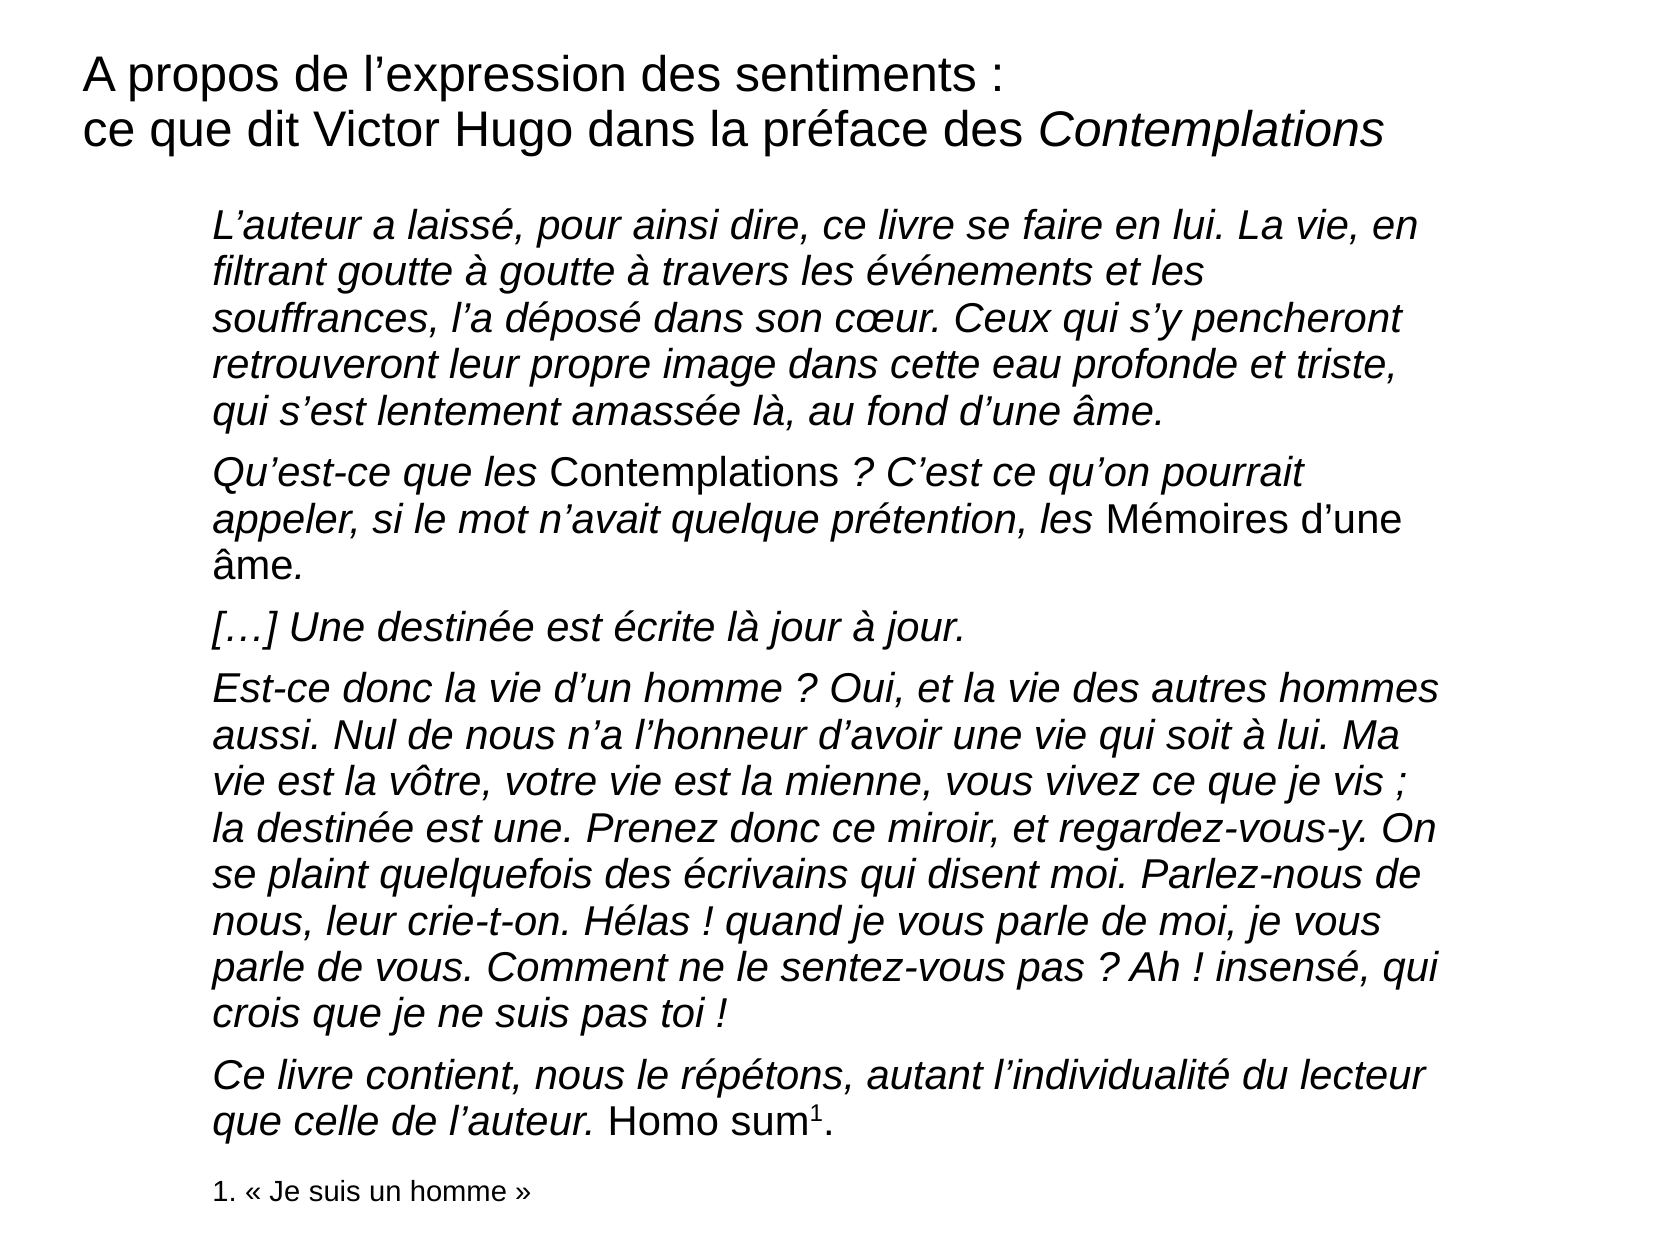

# A propos de l’expression des sentiments : ce que dit Victor Hugo dans la préface des Contemplations
L’auteur a laissé, pour ainsi dire, ce livre se faire en lui. La vie, en filtrant goutte à goutte à travers les événements et les souffrances, l’a déposé dans son cœur. Ceux qui s’y pencheront retrouveront leur propre image dans cette eau profonde et triste, qui s’est lentement amassée là, au fond d’une âme.
Qu’est-ce que les Contemplations ? C’est ce qu’on pourrait appeler, si le mot n’avait quelque prétention, les Mémoires d’une âme.
[…] Une destinée est écrite là jour à jour.
Est-ce donc la vie d’un homme ? Oui, et la vie des autres hommes aussi. Nul de nous n’a l’honneur d’avoir une vie qui soit à lui. Ma vie est la vôtre, votre vie est la mienne, vous vivez ce que je vis ; la destinée est une. Prenez donc ce miroir, et regardez-vous-y. On se plaint quelquefois des écrivains qui disent moi. Parlez-nous de nous, leur crie-t-on. Hélas ! quand je vous parle de moi, je vous parle de vous. Comment ne le sentez-vous pas ? Ah ! insensé, qui crois que je ne suis pas toi !
Ce livre contient, nous le répétons, autant l’individualité du lecteur que celle de l’auteur. Homo sum1.
1. « Je suis un homme »